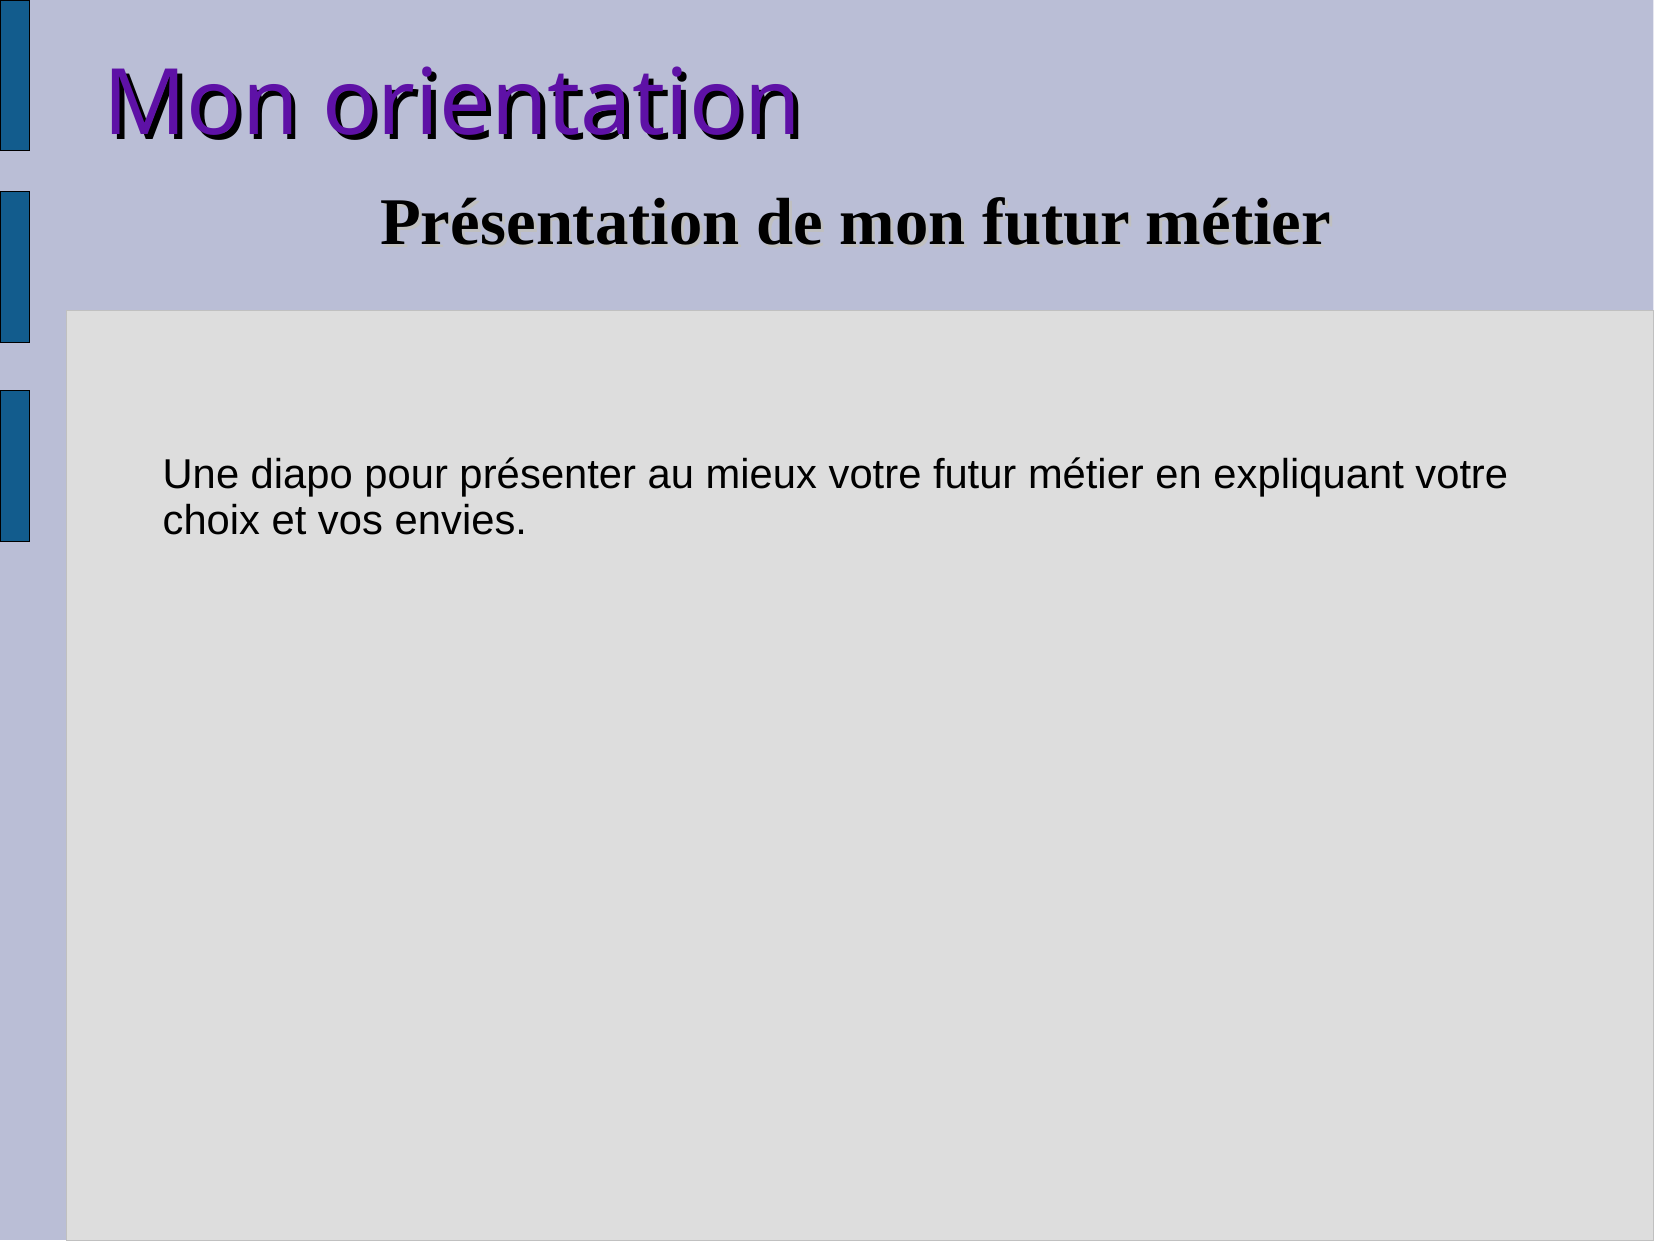

Mon orientation
Présentation de mon futur métier
Une diapo pour présenter au mieux votre futur métier en expliquant votre choix et vos envies.